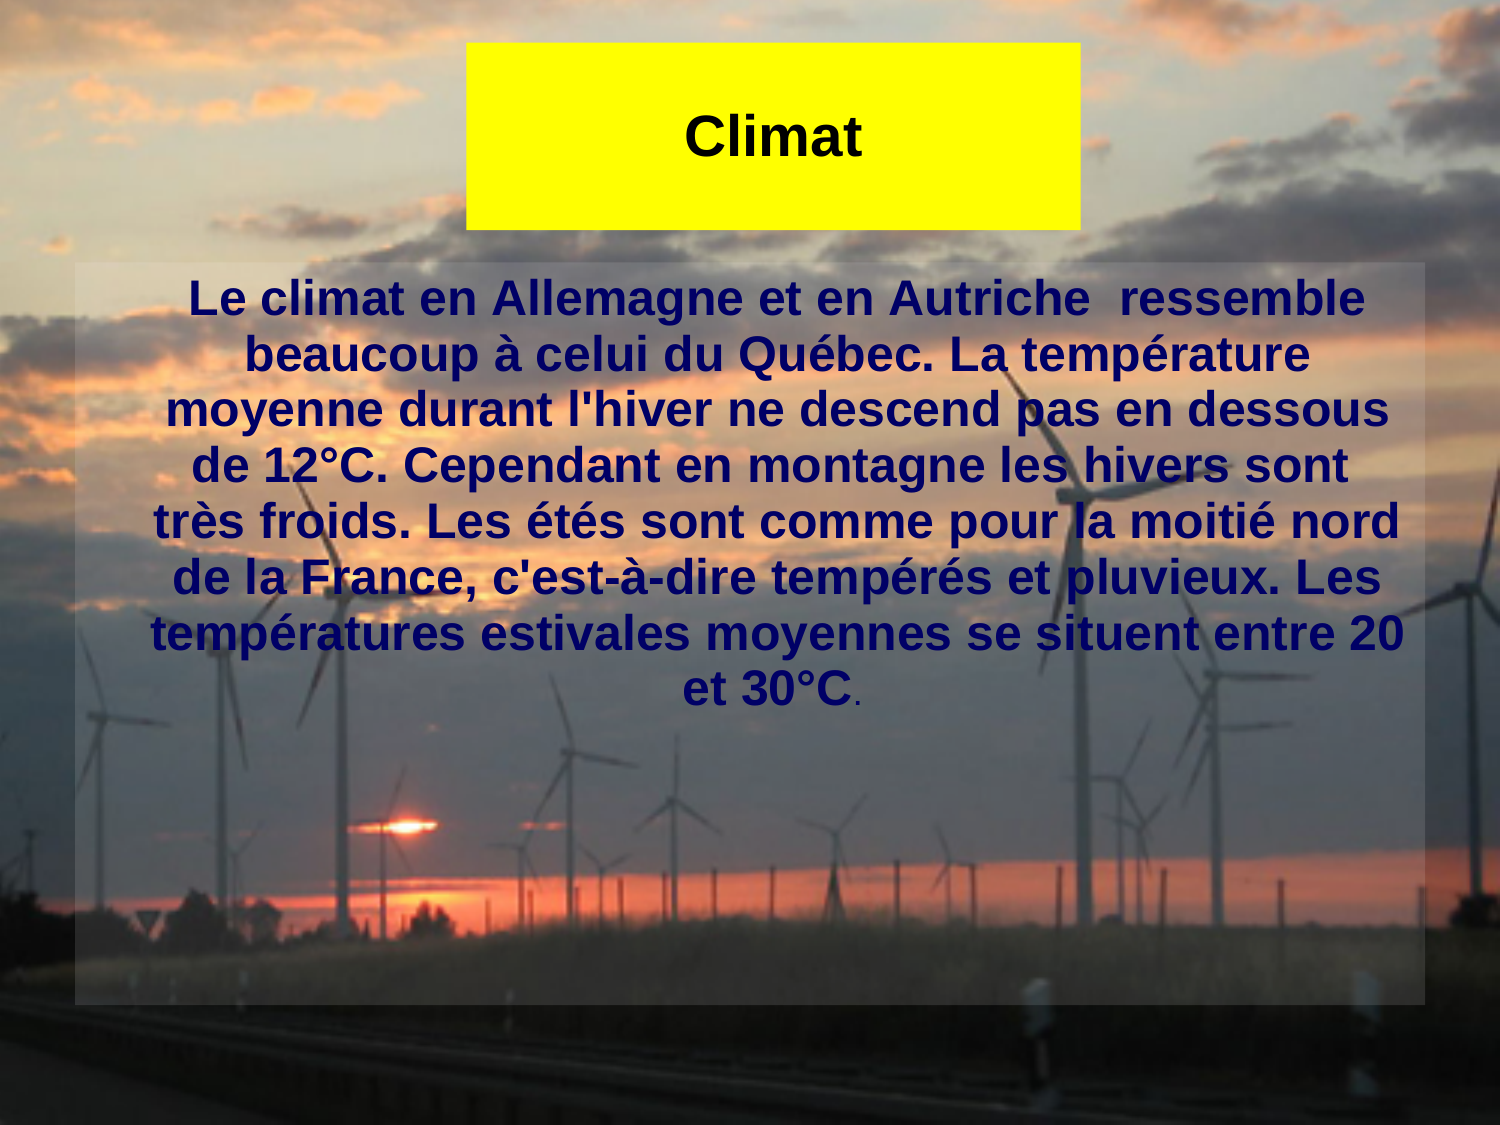

# Climat
	Le climat en Allemagne et en Autriche  ressemble beaucoup à celui du Québec. La température moyenne durant l'hiver ne descend pas en dessous de 12°C. Cependant en montagne les hivers sont  très froids. Les étés sont comme pour la moitié nord de la France, c'est-à-dire tempérés et pluvieux. Les températures estivales moyennes se situent entre 20 et 30°C.